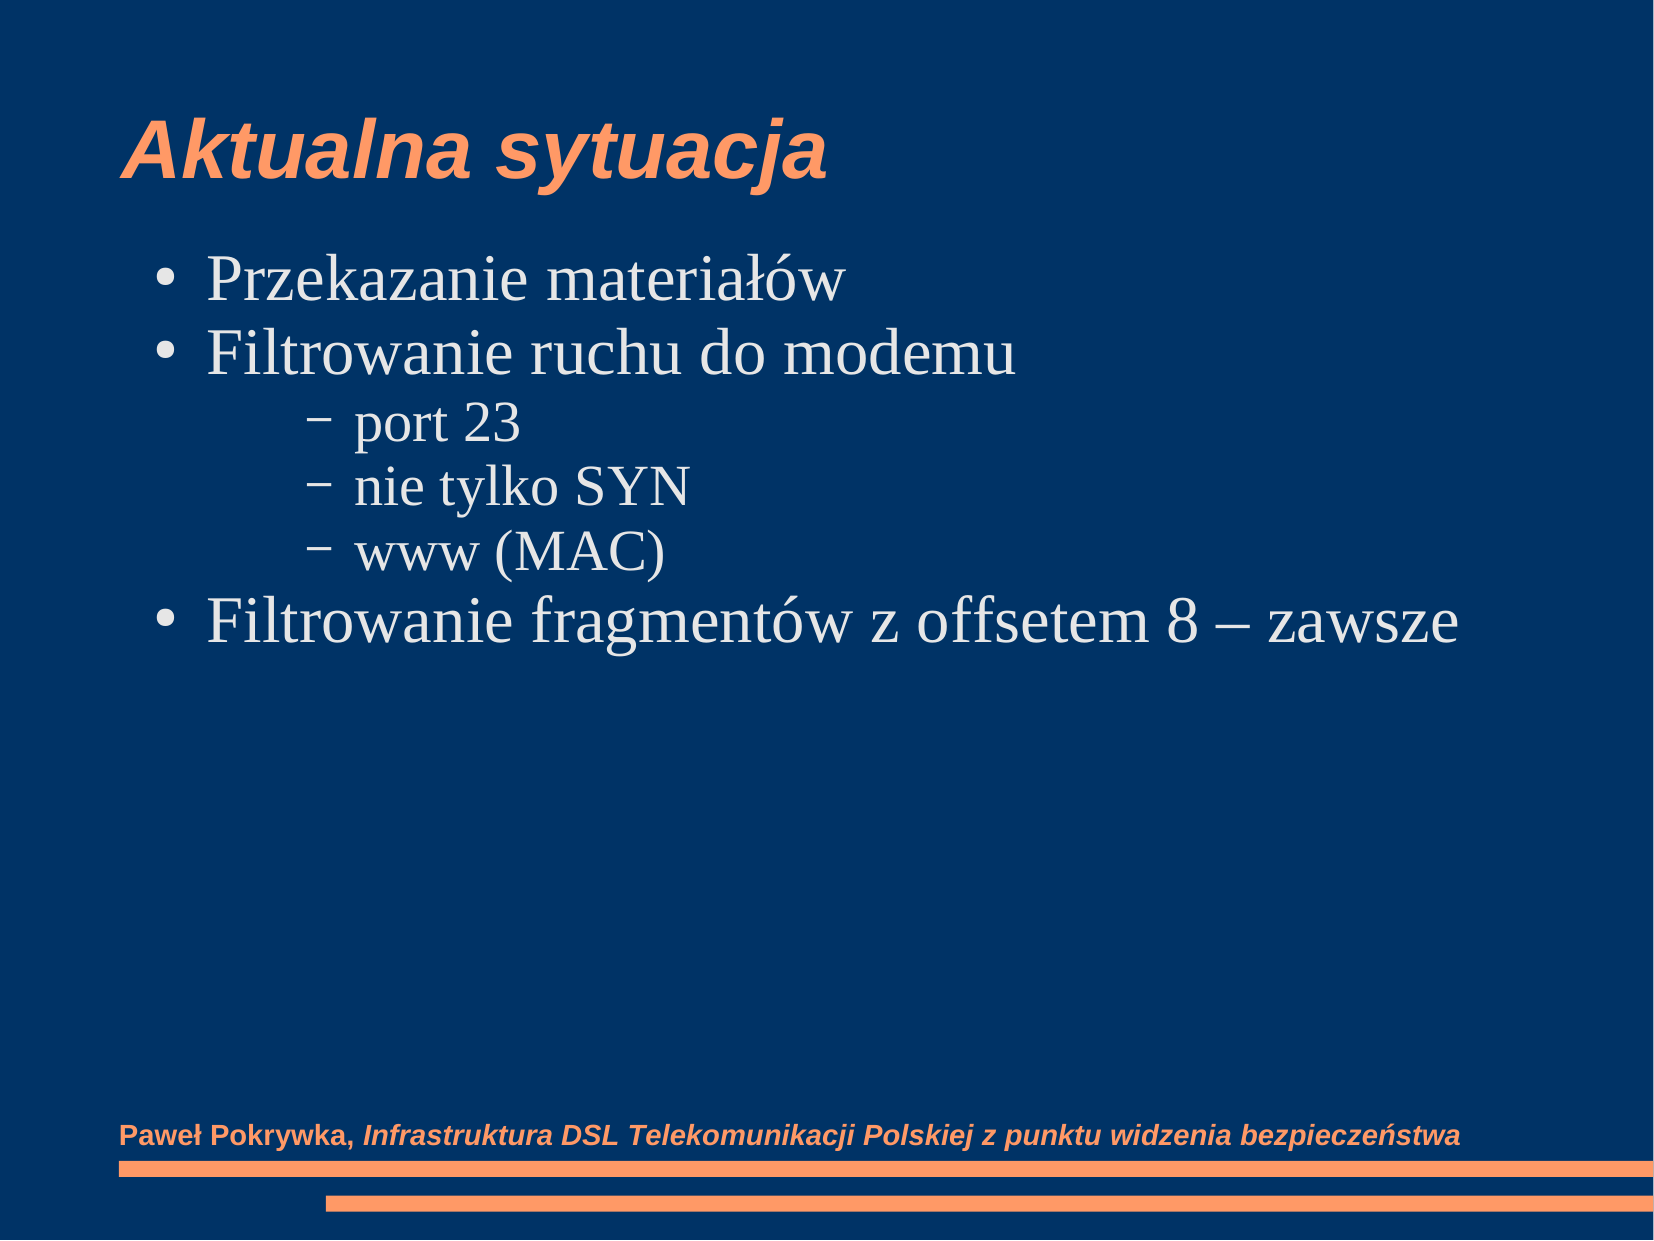

# Aktualna sytuacja
Przekazanie materiałów
Filtrowanie ruchu do modemu
port 23
nie tylko SYN
www (MAC)
Filtrowanie fragmentów z offsetem 8 – zawsze
Paweł Pokrywka, Infrastruktura DSL Telekomunikacji Polskiej z punktu widzenia bezpieczeństwa